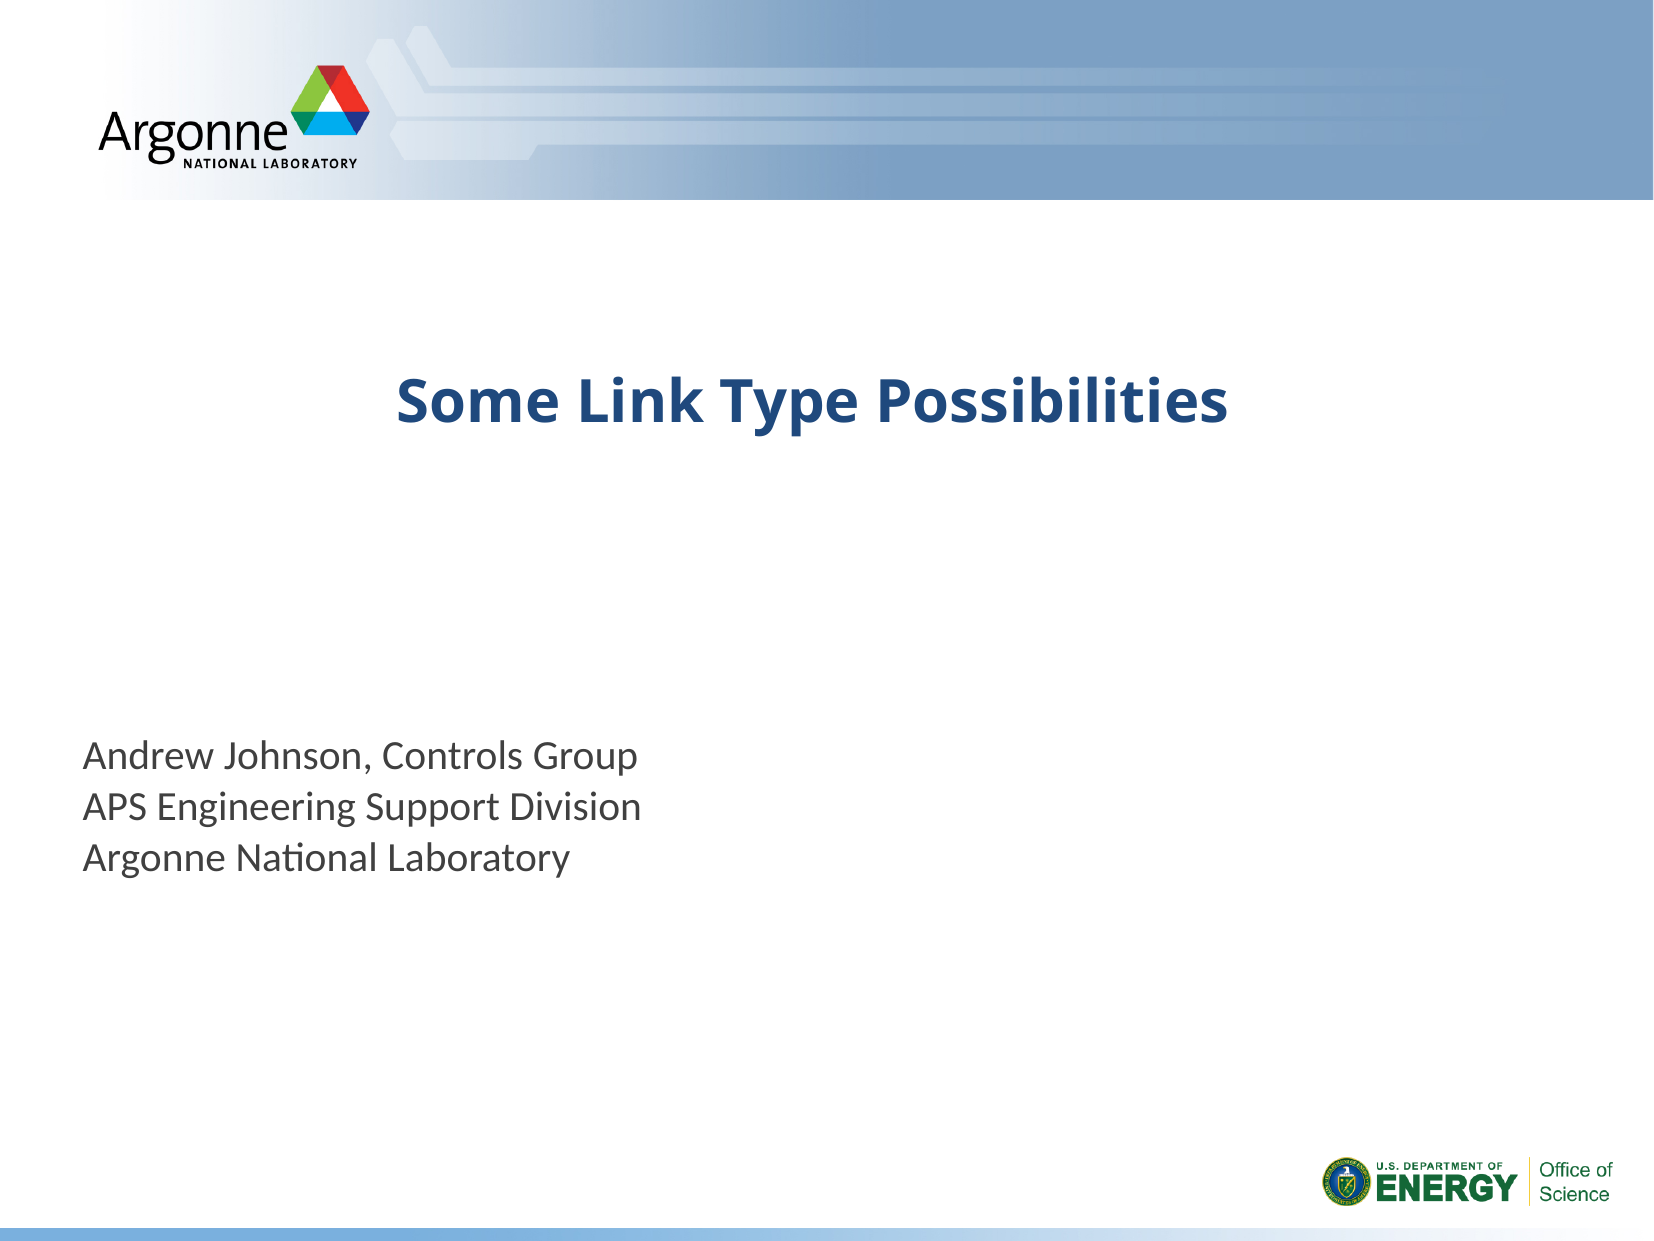

# Some Link Type Possibilities
Andrew Johnson, Controls Group
APS Engineering Support Division
Argonne National Laboratory